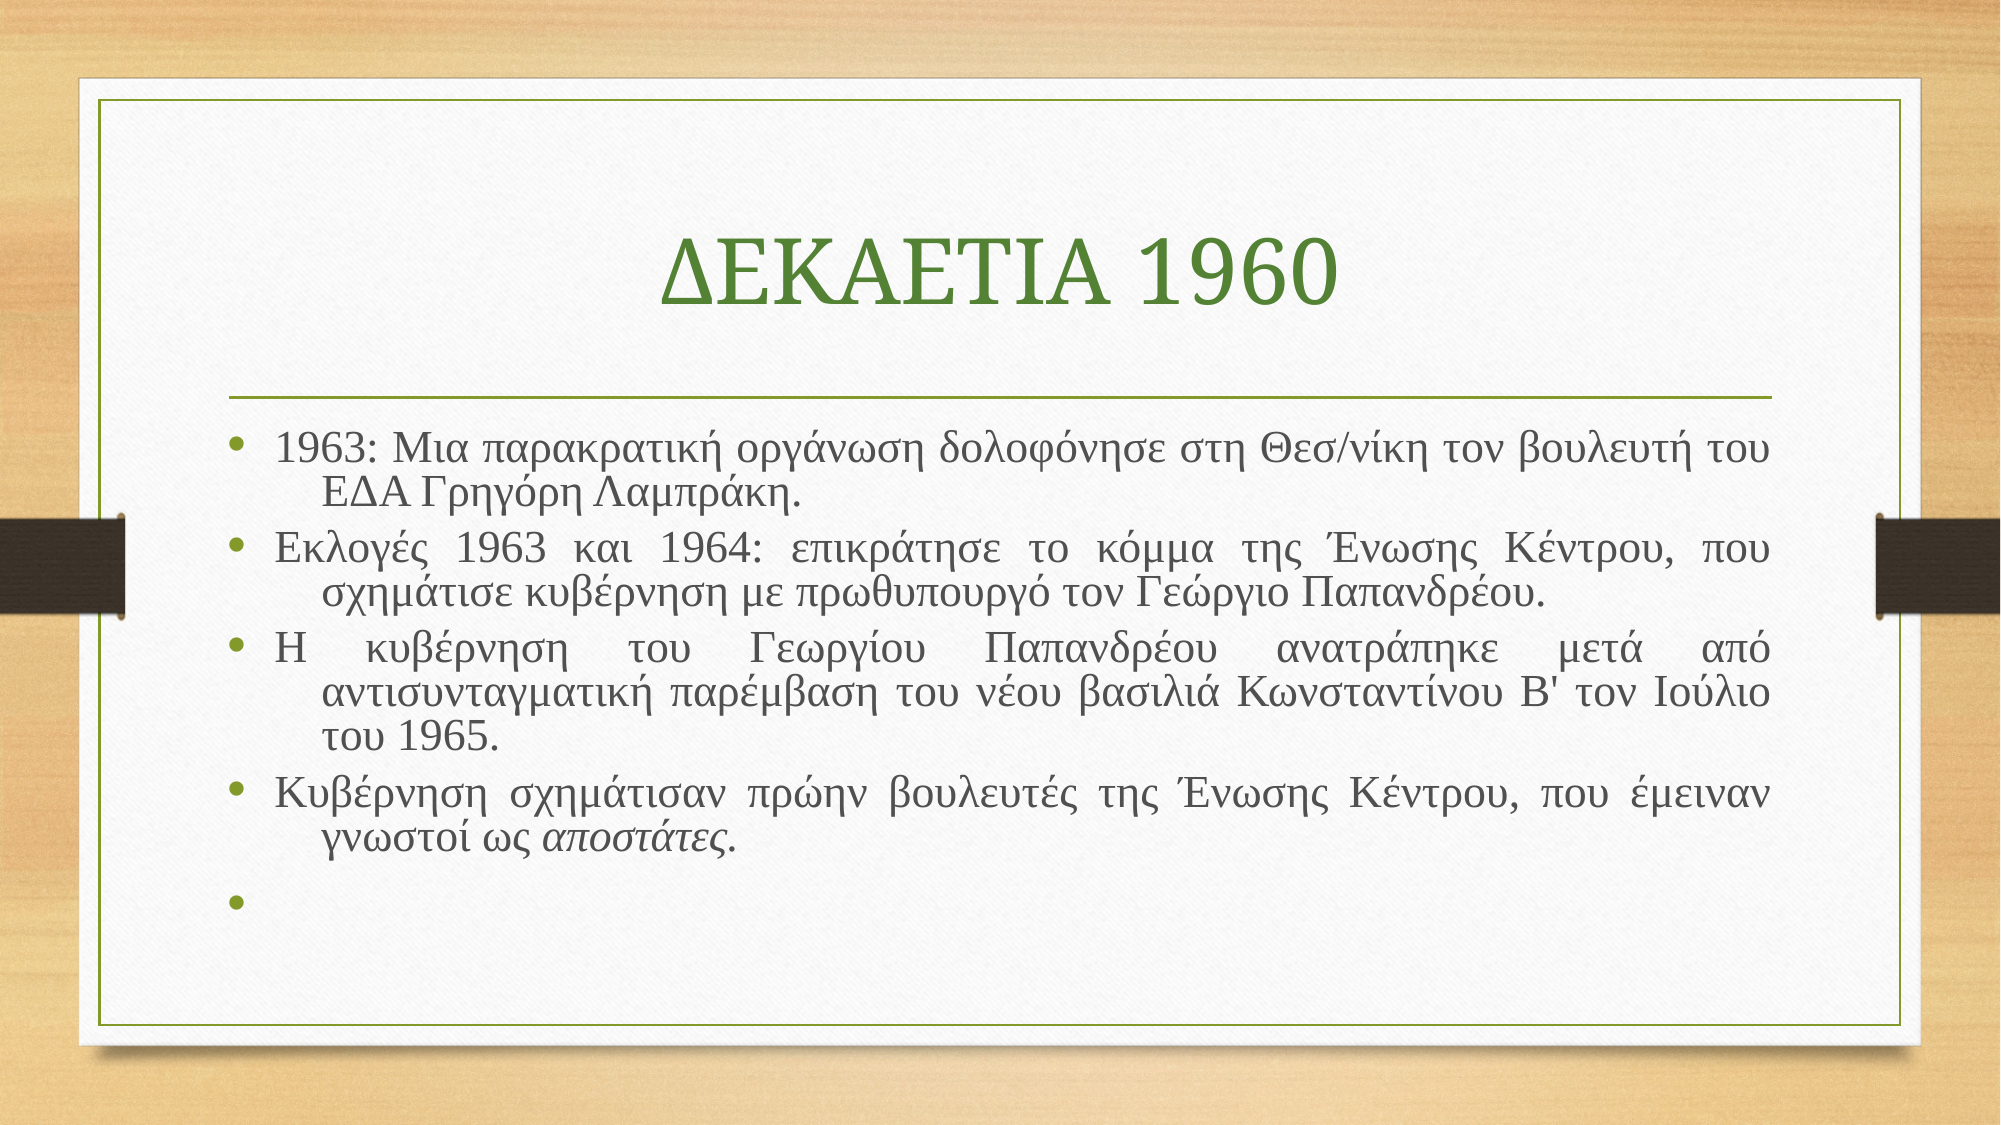

# ΔΕΚΑΕΤΙΑ 1960
1963: Μια παρακρατική οργάνωση δολοφόνησε στη Θεσ/νίκη τον βουλευτή του ΕΔΑ Γρηγόρη Λαμπράκη.
Εκλογές 1963 και 1964: επικράτησε το κόμμα της Ένωσης Κέντρου, που σχημάτισε κυβέρνηση με πρωθυπουργό τον Γεώργιο Παπανδρέου.
Η κυβέρνηση του Γεωργίου Παπανδρέου ανατράπηκε μετά από αντισυνταγματική παρέμβαση του νέου βασιλιά Κωνσταντίνου Β' τον Ιούλιο του 1965.
Κυβέρνηση σχημάτισαν πρώην βουλευτές της Ένωσης Κέντρου, που έμειναν γνωστοί ως αποστάτες.